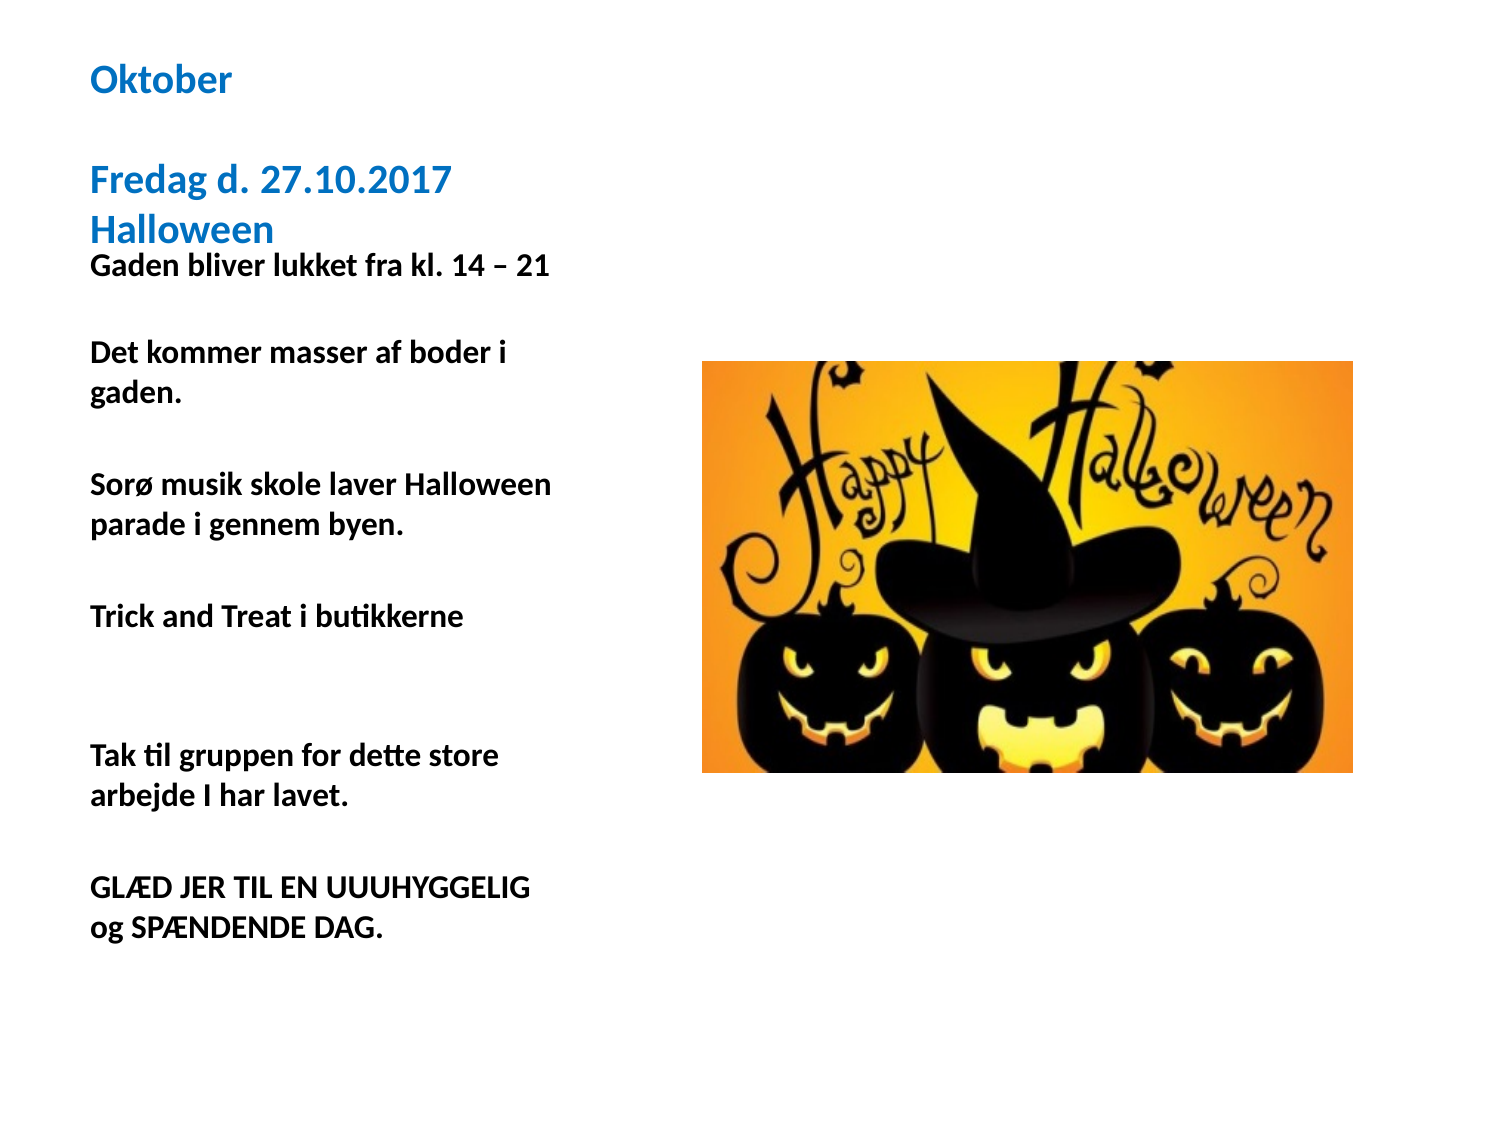

# Oktober Fredag d. 27.10.2017 Halloween
Gaden bliver lukket fra kl. 14 – 21
Det kommer masser af boder i gaden.
Sorø musik skole laver Halloween parade i gennem byen.
Trick and Treat i butikkerne
Tak til gruppen for dette store arbejde I har lavet.
GLÆD JER TIL EN UUUHYGGELIG og SPÆNDENDE DAG.